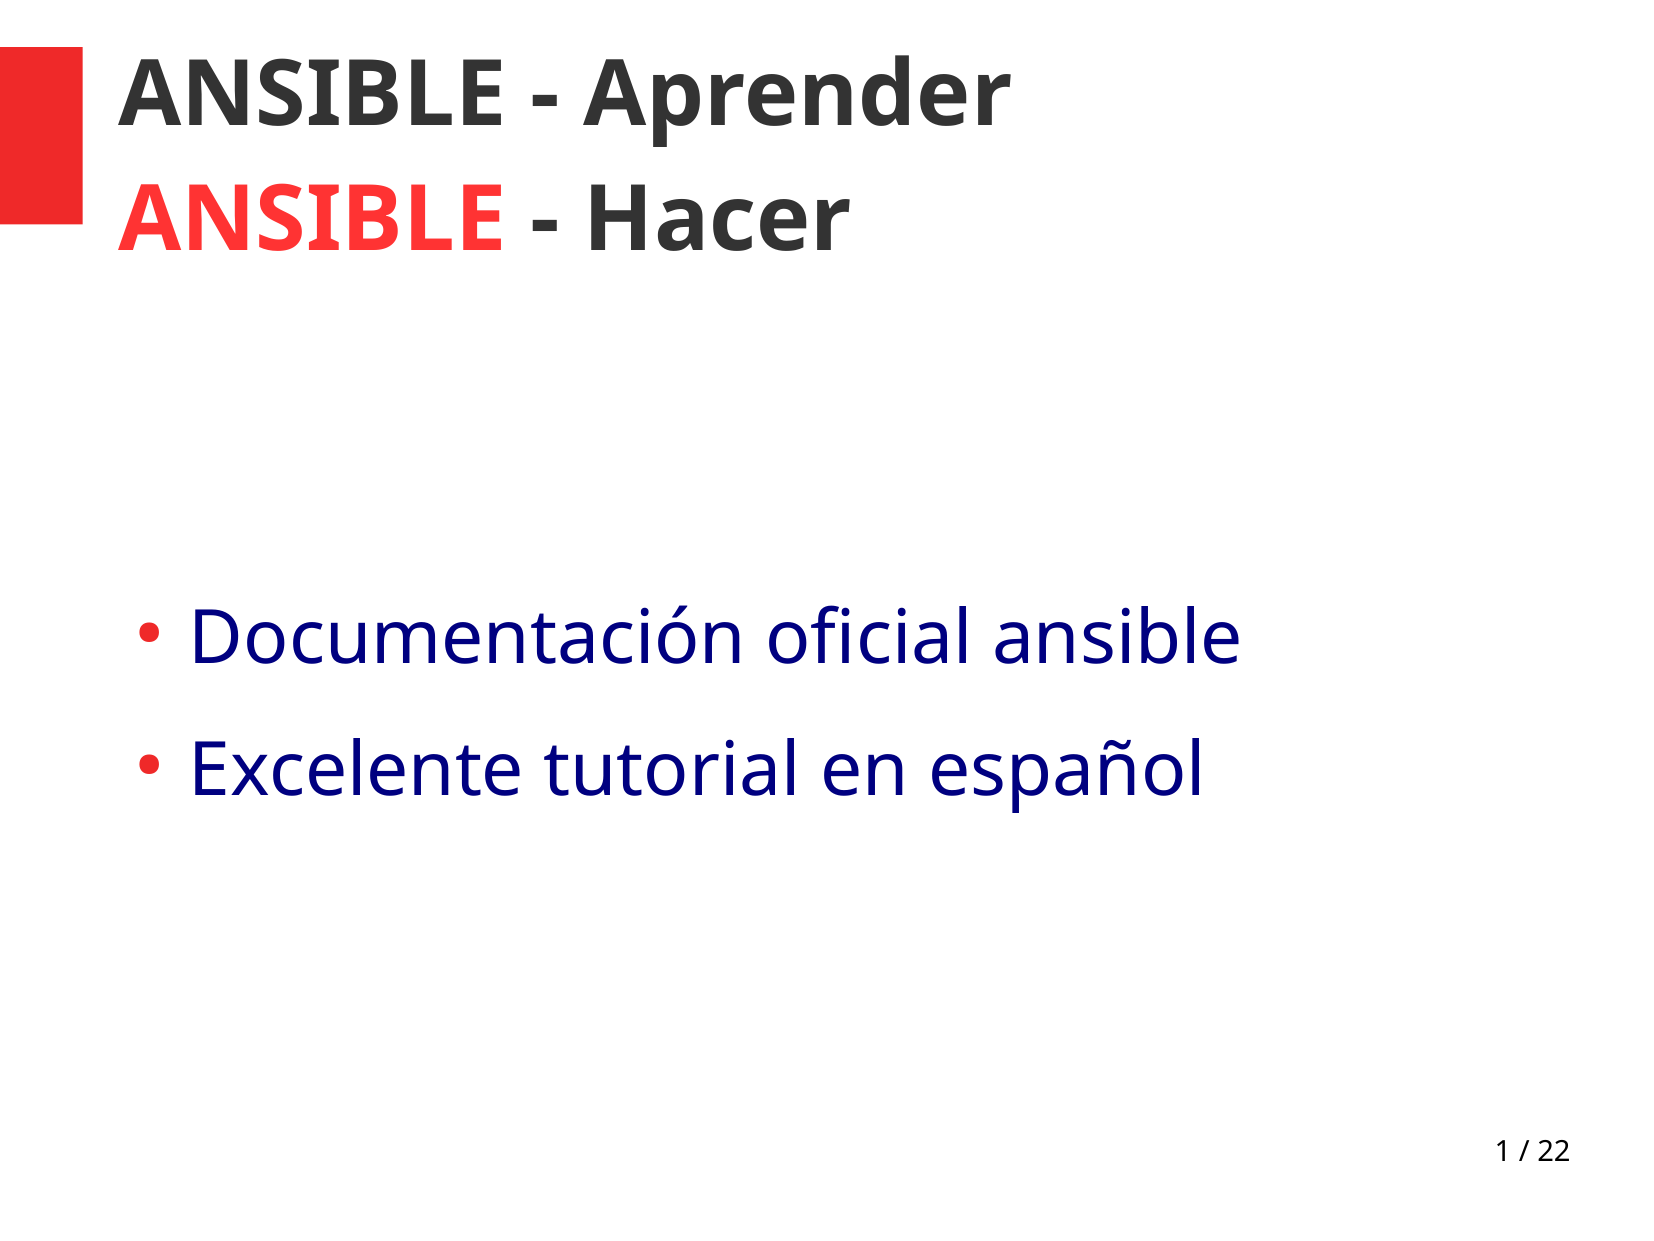

# ANSIBLE - Aprender ANSIBLE - Hacer
Documentación oficial ansible
Excelente tutorial en español
1